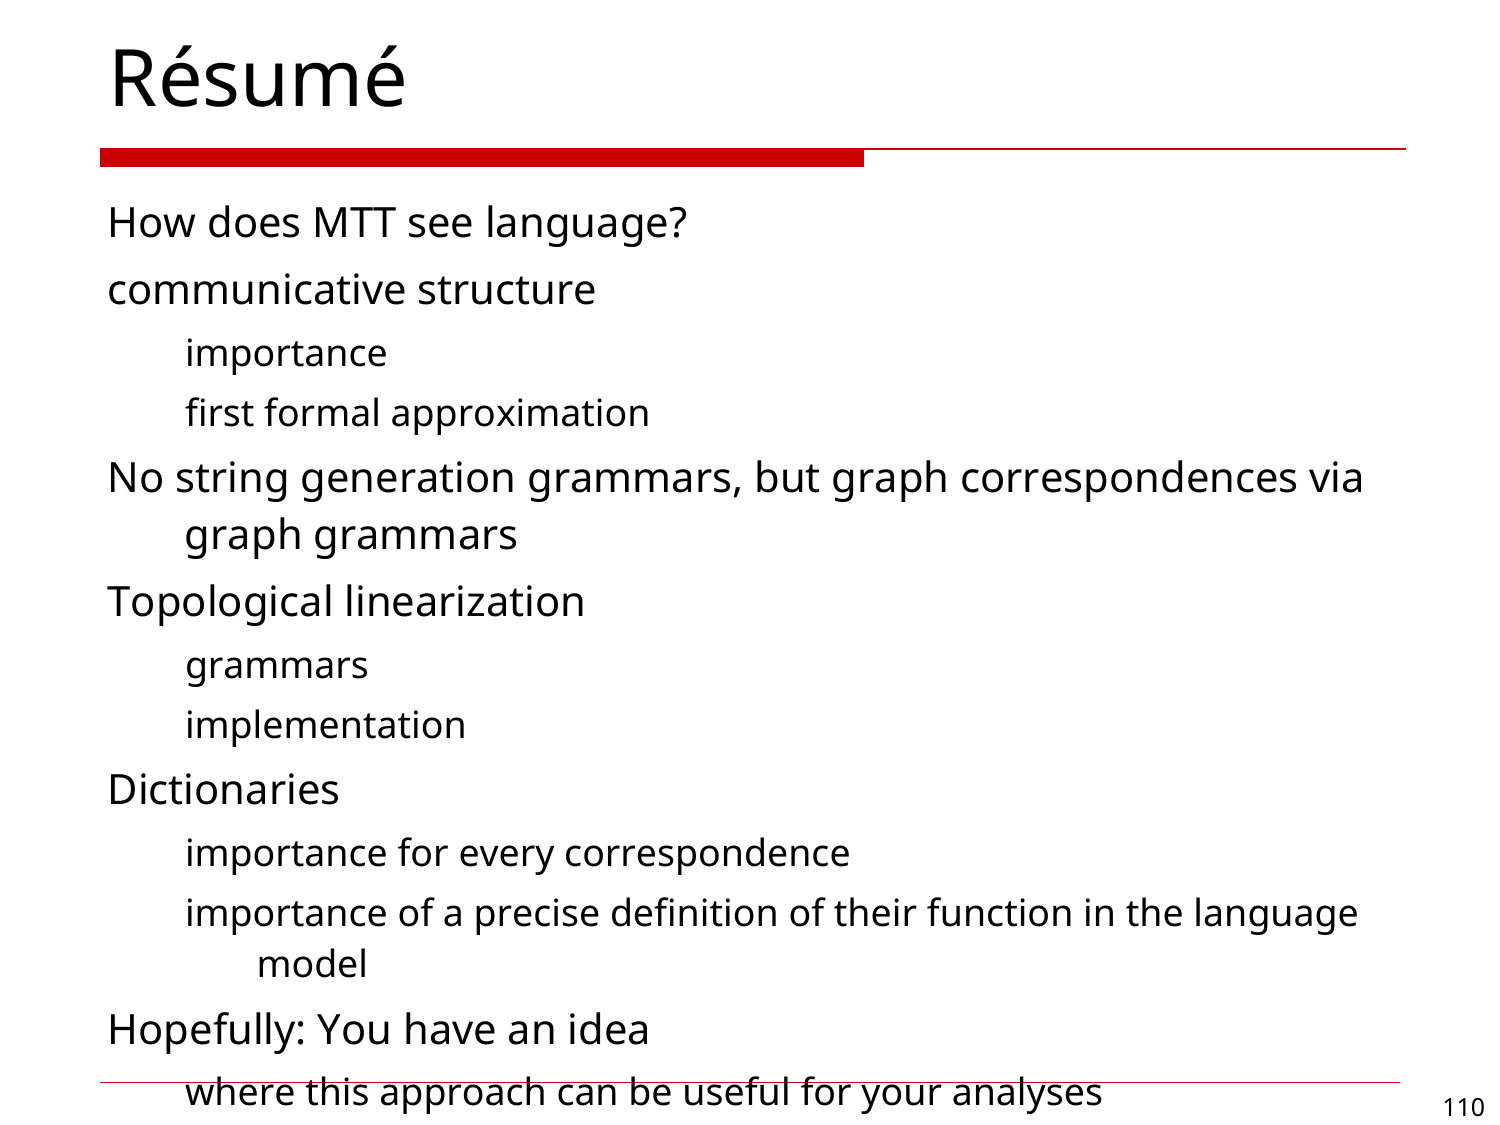

# Résumé
How does MTT see language?
communicative structure
importance
first formal approximation
No string generation grammars, but graph correspondences via graph grammars
Topological linearization
grammars
implementation
Dictionaries
importance for every correspondence
importance of a precise definition of their function in the language model
Hopefully: You have an idea
where this approach can be useful for your analyses
where the problems are
More about MTT under http://www.olst.umontreal.ca/textdownloadeng.html
110